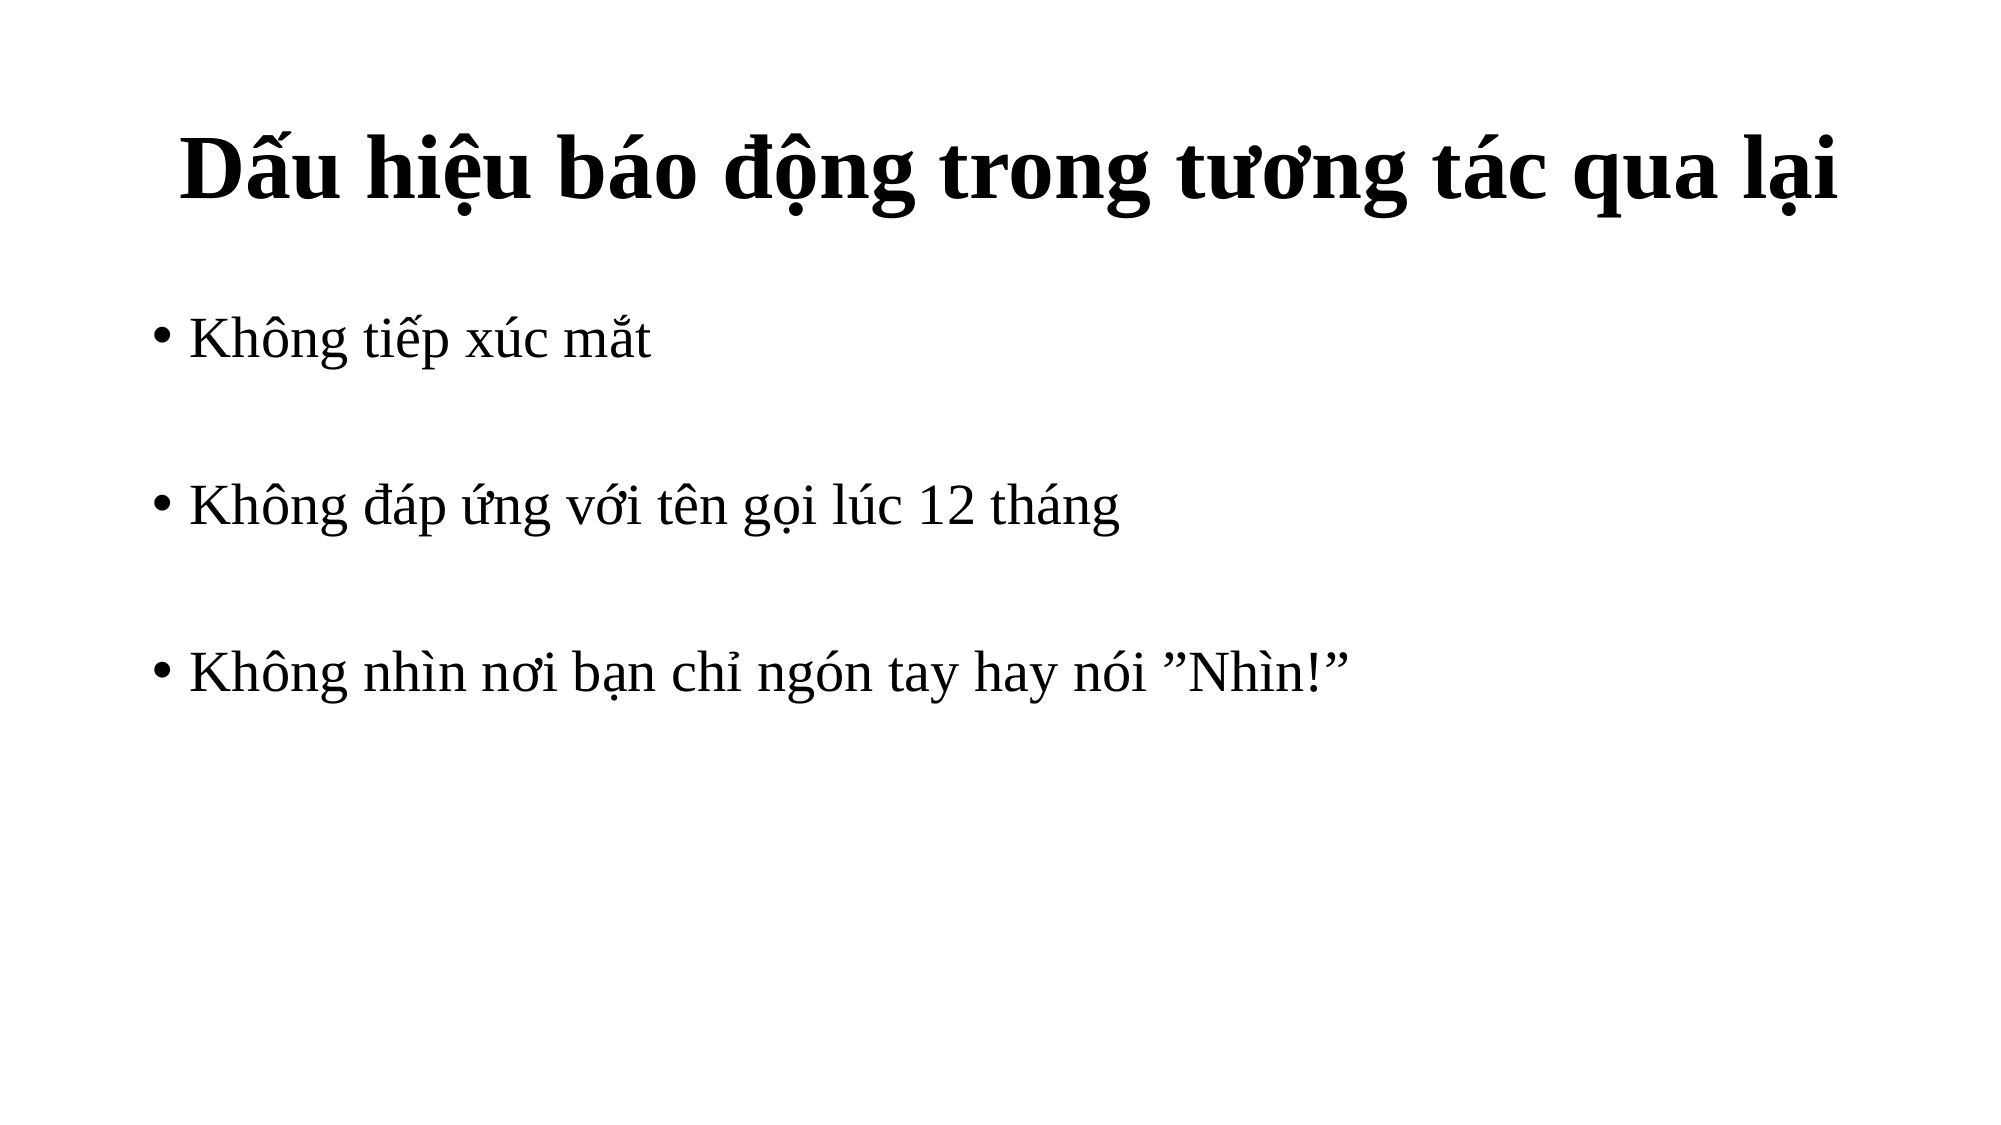

# Dấu hiệu báo động trong tương tác qua lại
Không tiếp xúc mắt
Không đáp ứng với tên gọi lúc 12 tháng
Không nhìn nơi bạn chỉ ngón tay hay nói ”Nhìn!”